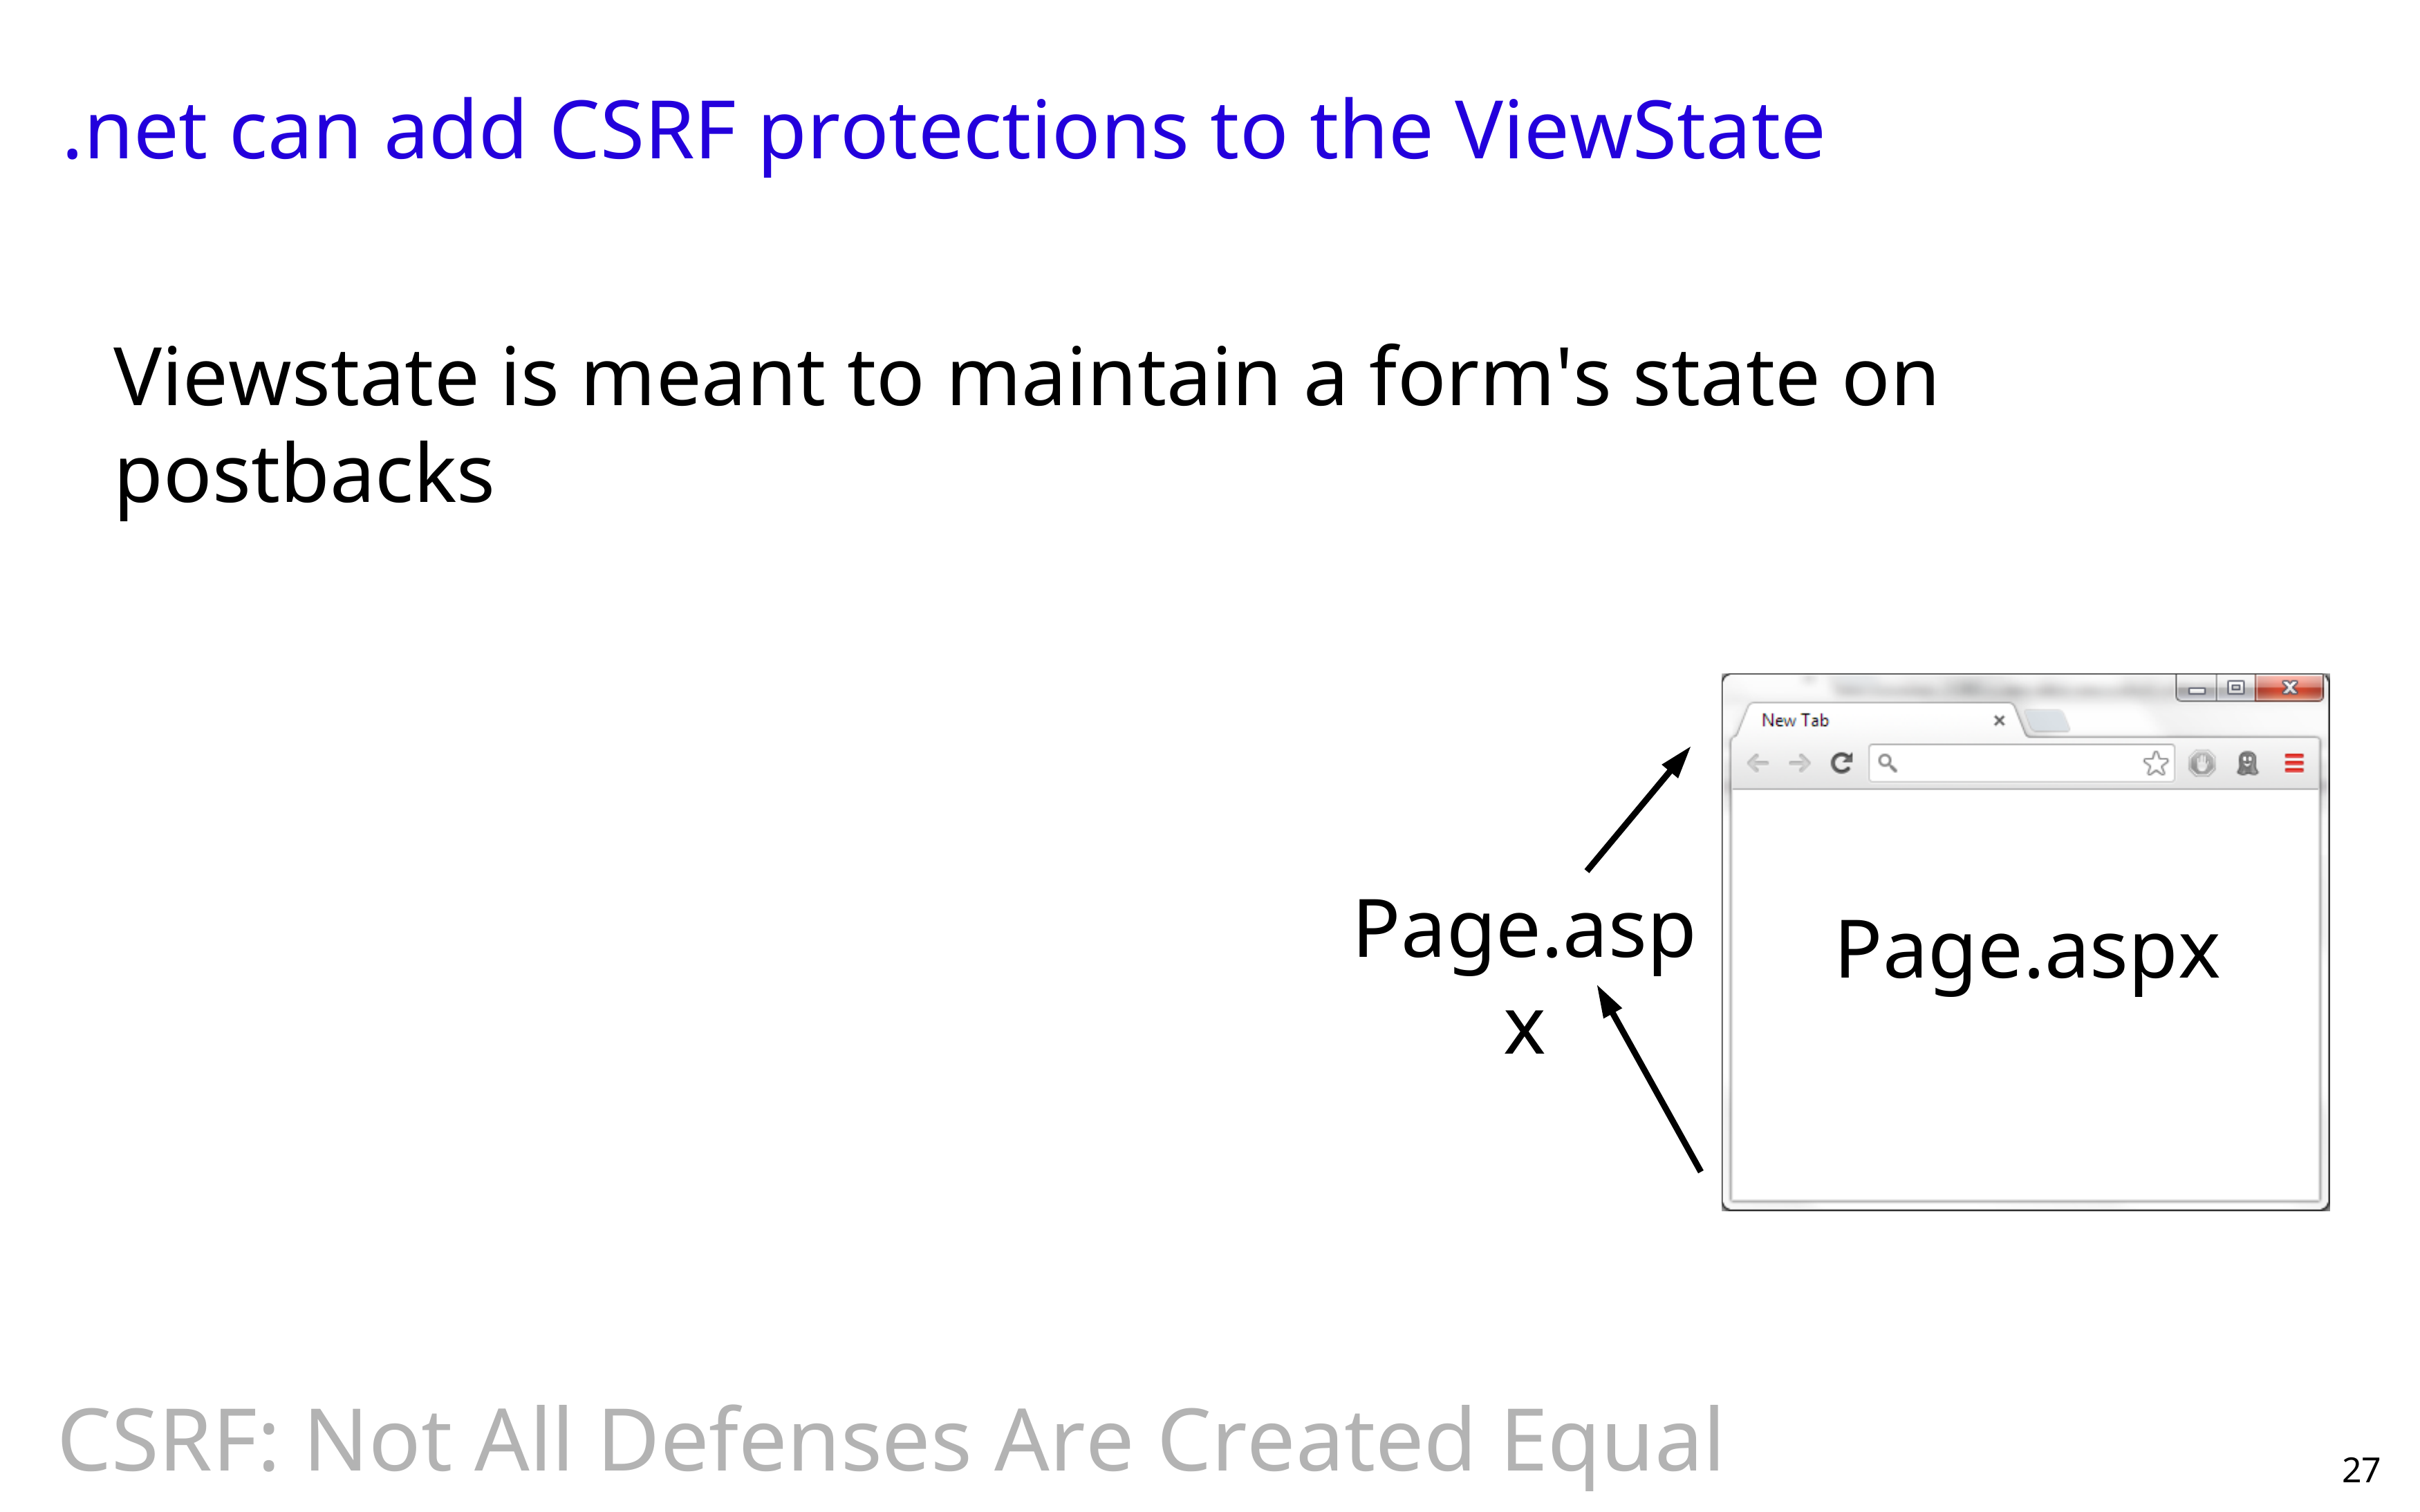

.net can add CSRF protections to the ViewState
Viewstate is meant to maintain a form's state on postbacks
Page.aspx
Page.aspx